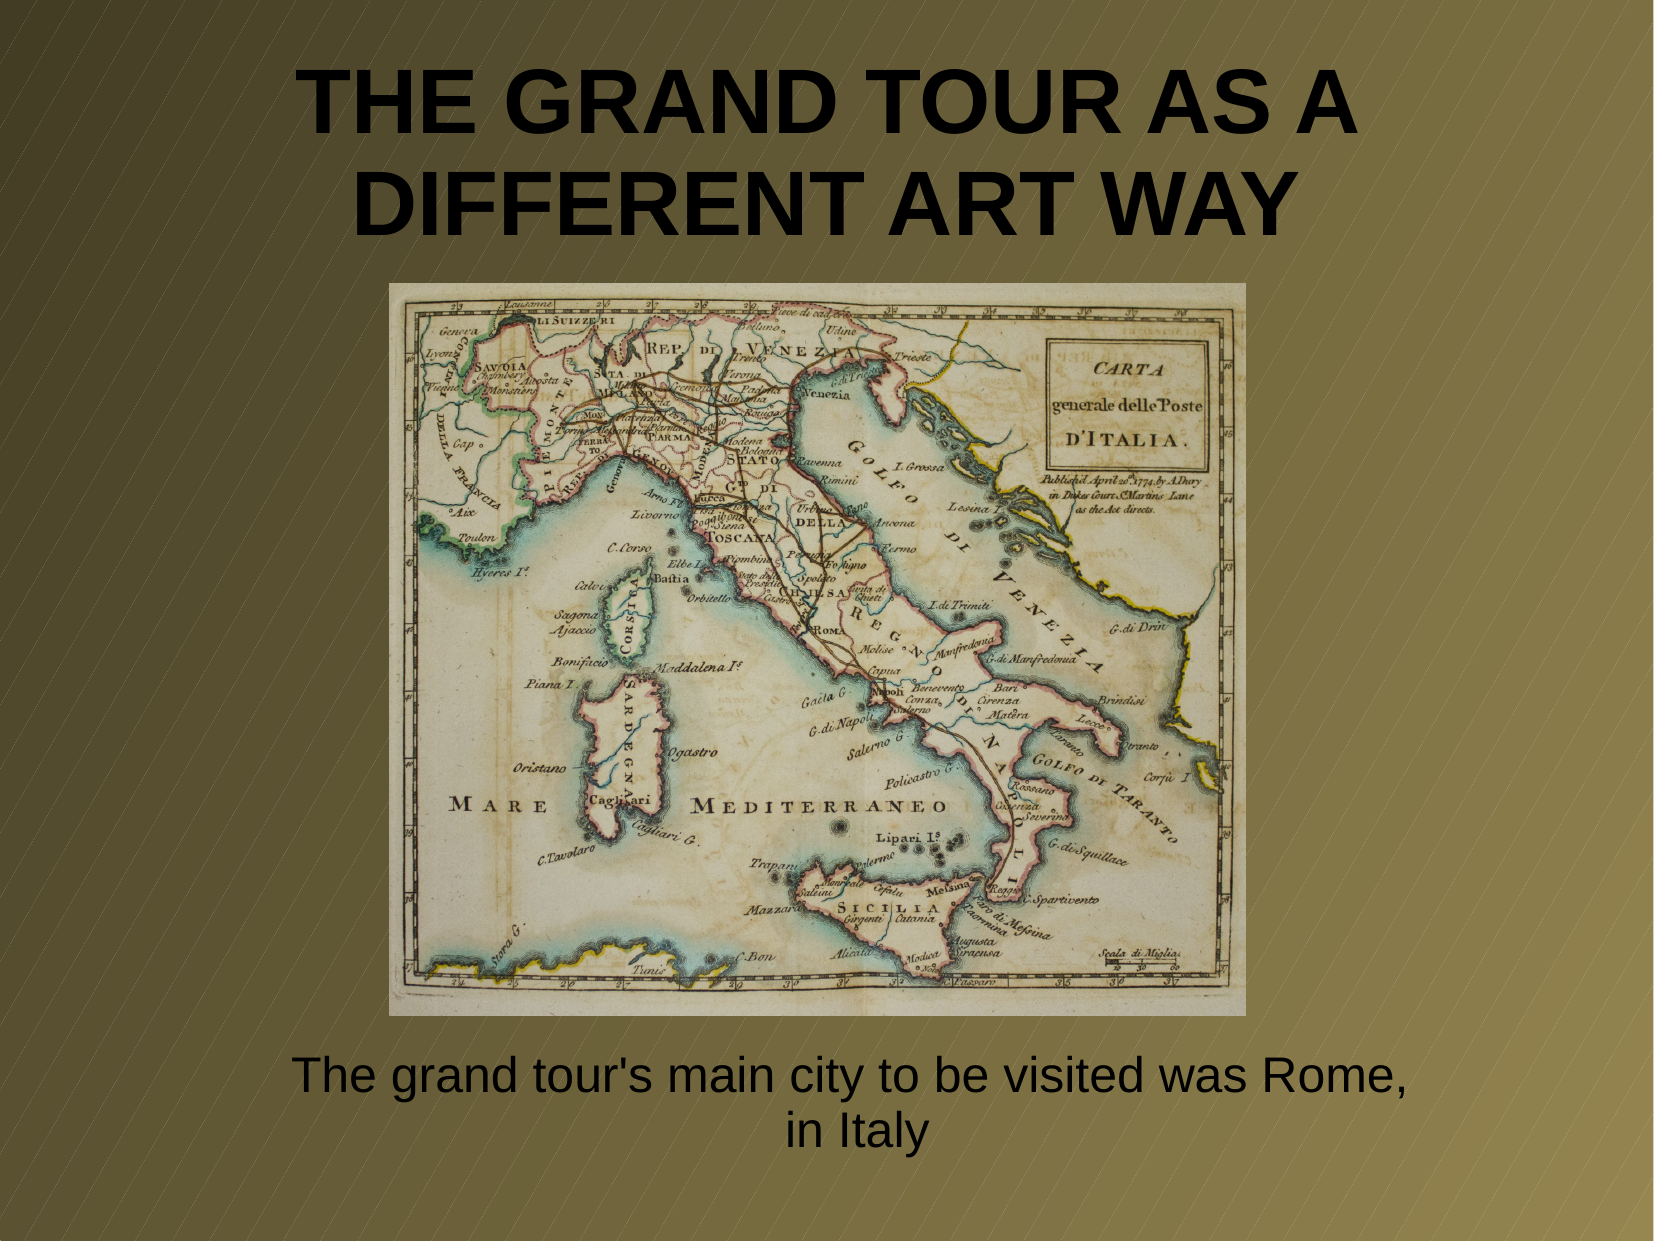

# THE GRAND TOUR AS A DIFFERENT ART WAY
The grand tour's main city to be visited was Rome,
 in Italy